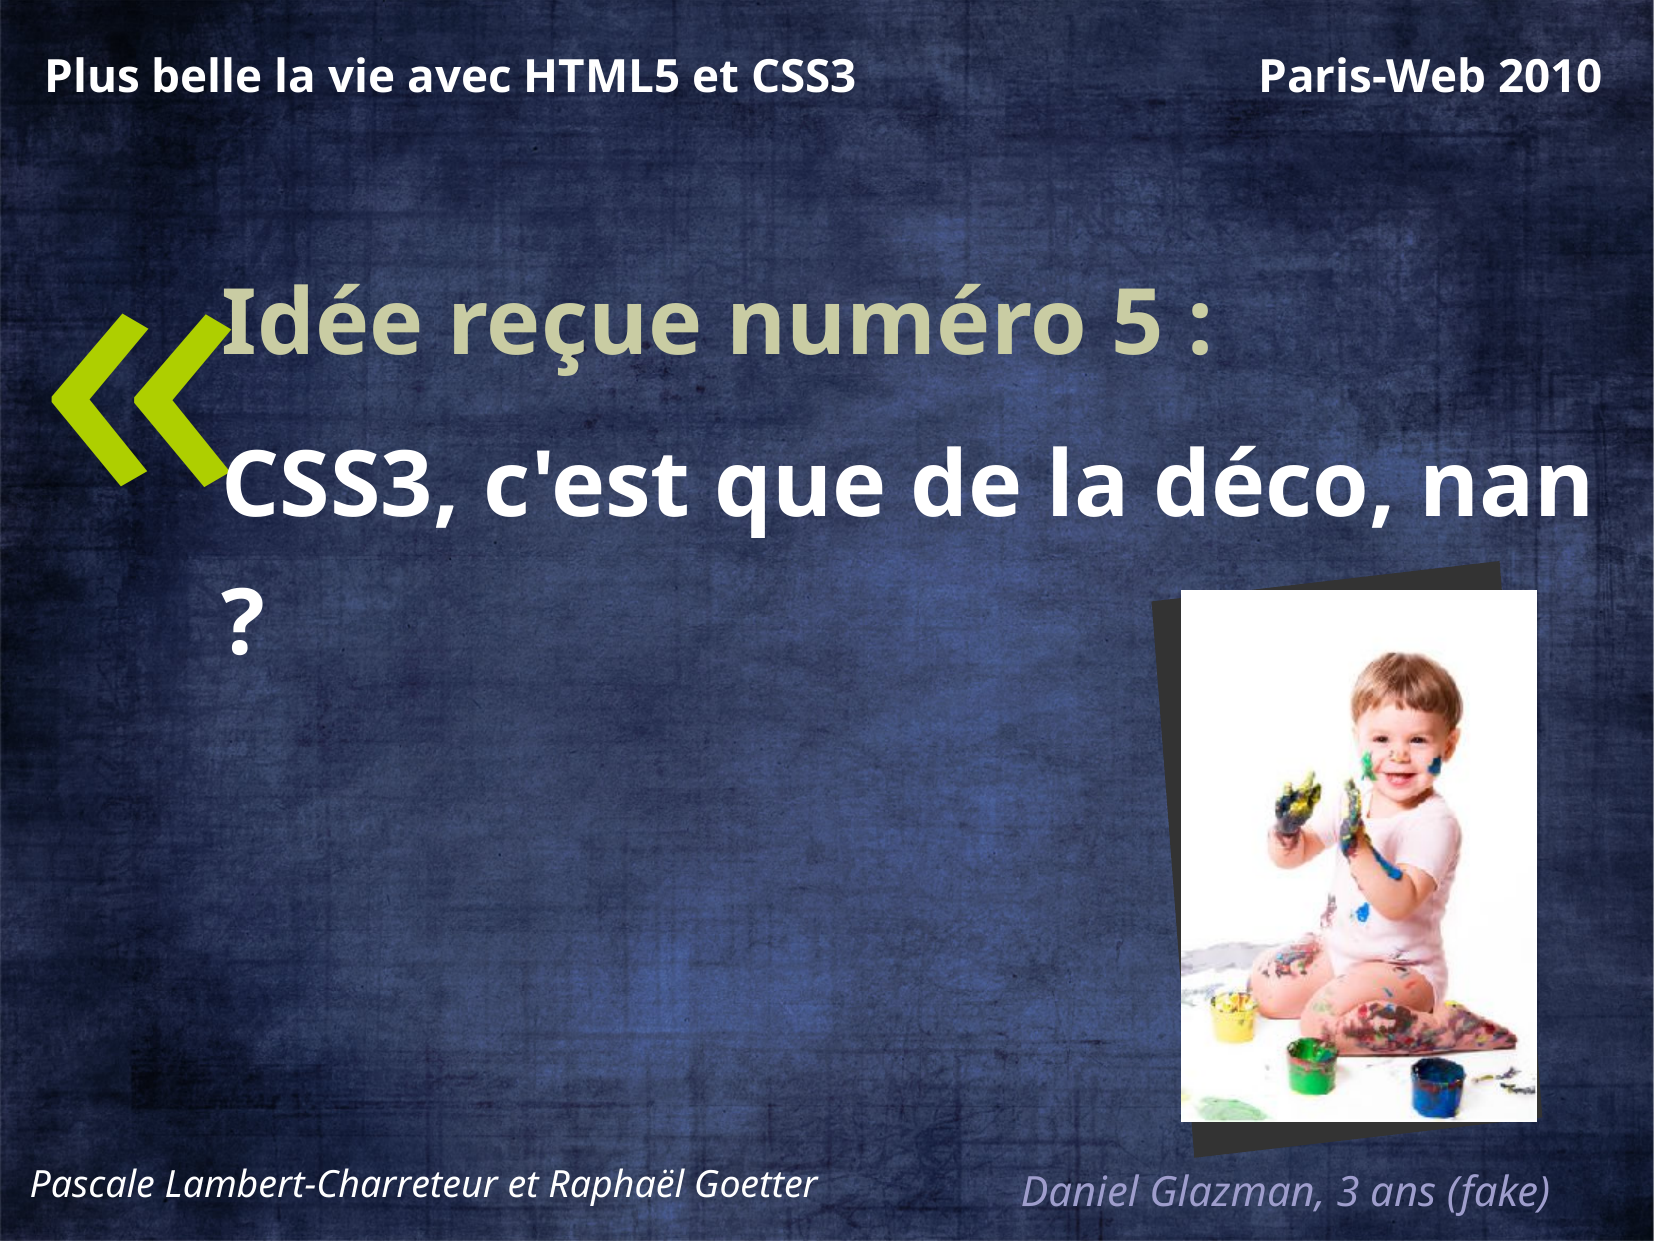

«
Plus belle la vie avec HTML5 et CSS3
Idée reçue numéro 5 :
CSS3, c'est que de la déco, nan ?
Daniel Glazman, 3 ans (fake)
Pascale Lambert-Charreteur et Raphaël Goetter